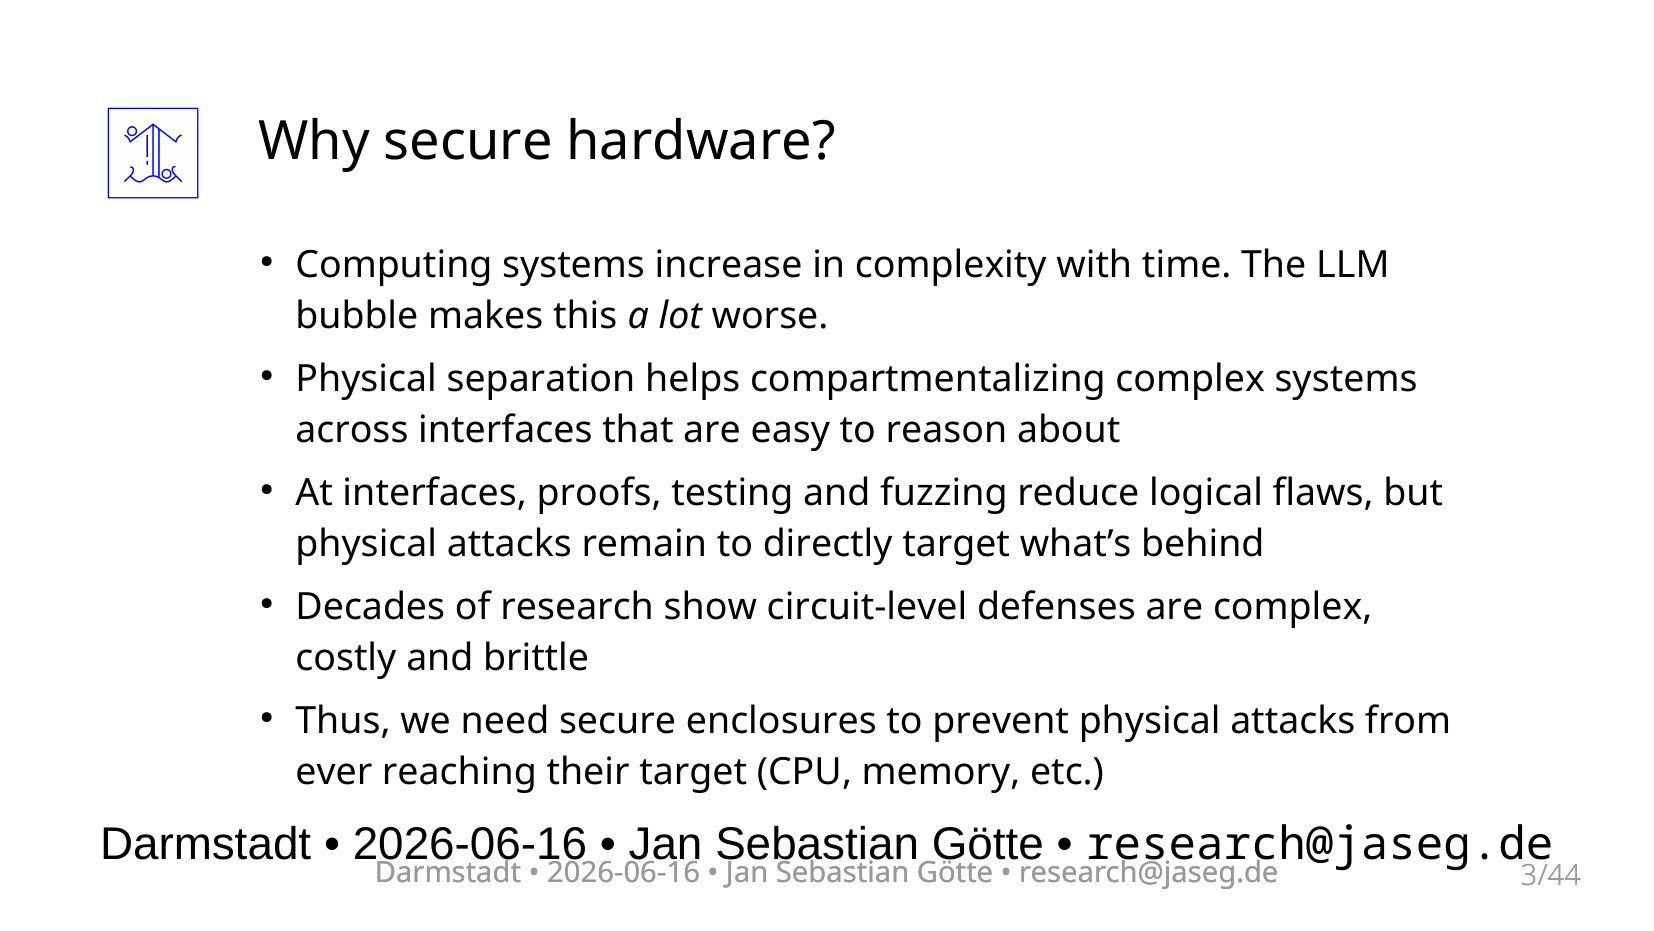

Why secure hardware?
Computing systems increase in complexity with time. The LLM bubble makes this a lot worse.
Physical separation helps compartmentalizing complex systems across interfaces that are easy to reason about
At interfaces, proofs, testing and fuzzing reduce logical flaws, but physical attacks remain to directly target what’s behind
Decades of research show circuit-level defenses are complex, costly and brittle
Thus, we need secure enclosures to prevent physical attacks from ever reaching their target (CPU, memory, etc.)
Darmstadt • 2026-06-16 • Jan Sebastian Götte • research@jaseg.de
Darmstadt • 2026-06-16 • Jan Sebastian Götte • research@jaseg.de